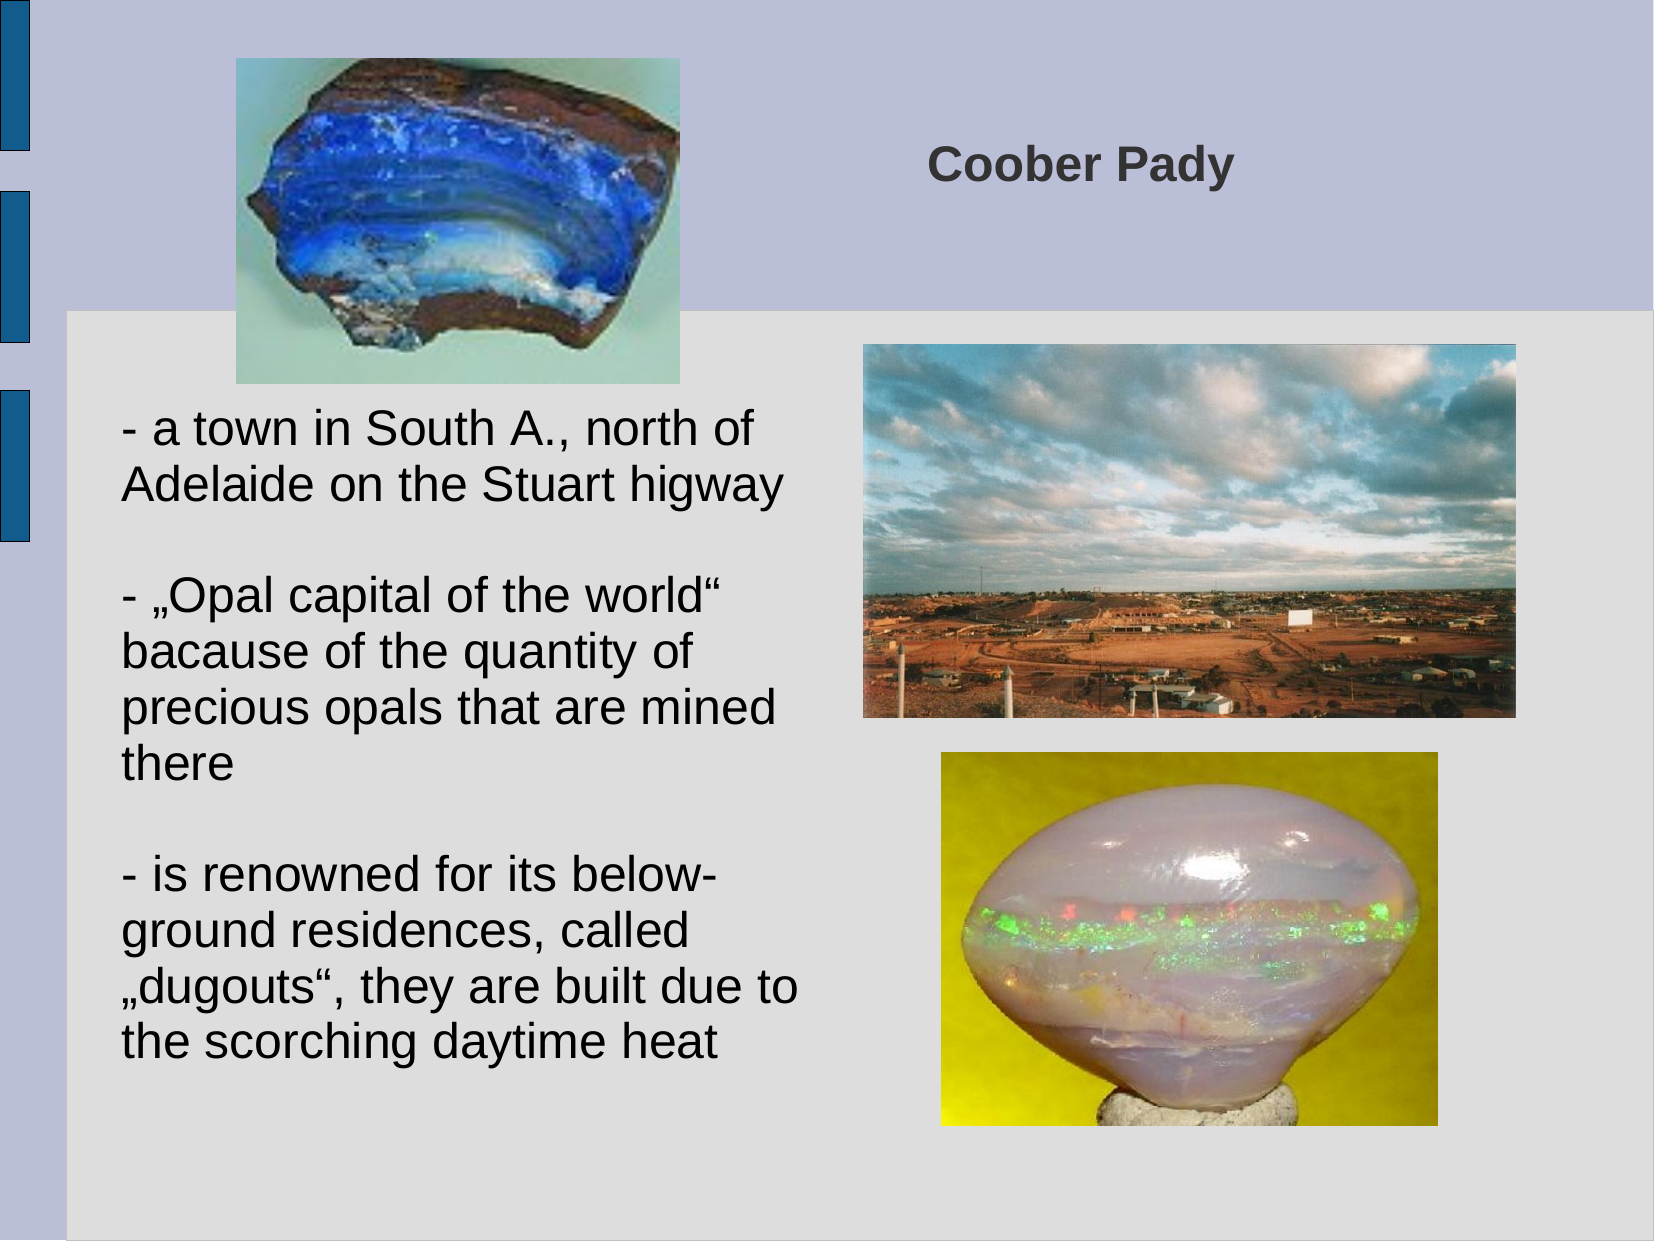

# Coober Pady
- a town in South A., north of Adelaide on the Stuart higway
- „Opal capital of the world“ bacause of the quantity of precious opals that are mined there
- is renowned for its below-ground residences, called „dugouts“, they are built due to the scorching daytime heat